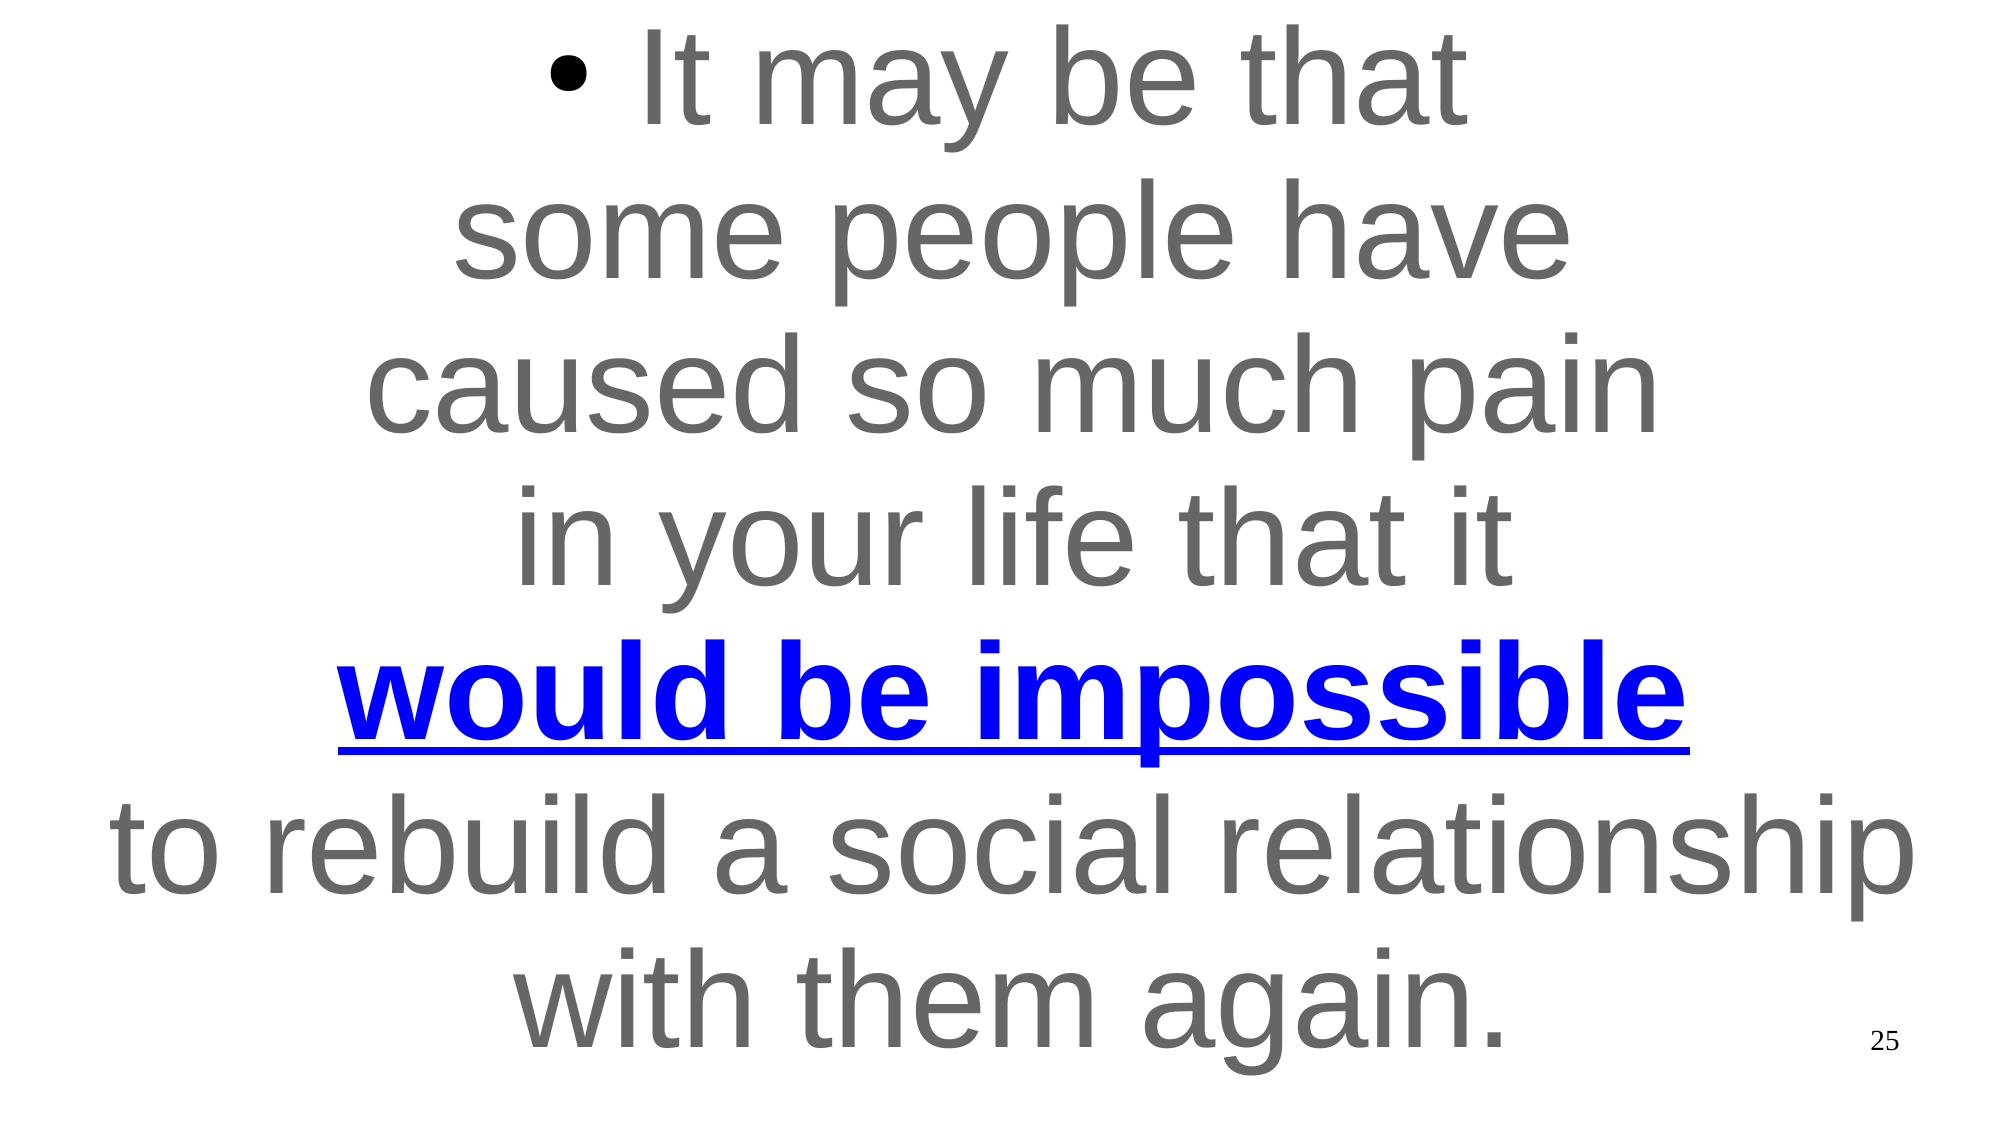

# It may be that some people have caused so much pain in your life that it would be impossible to rebuild a social relationship with them again.
25